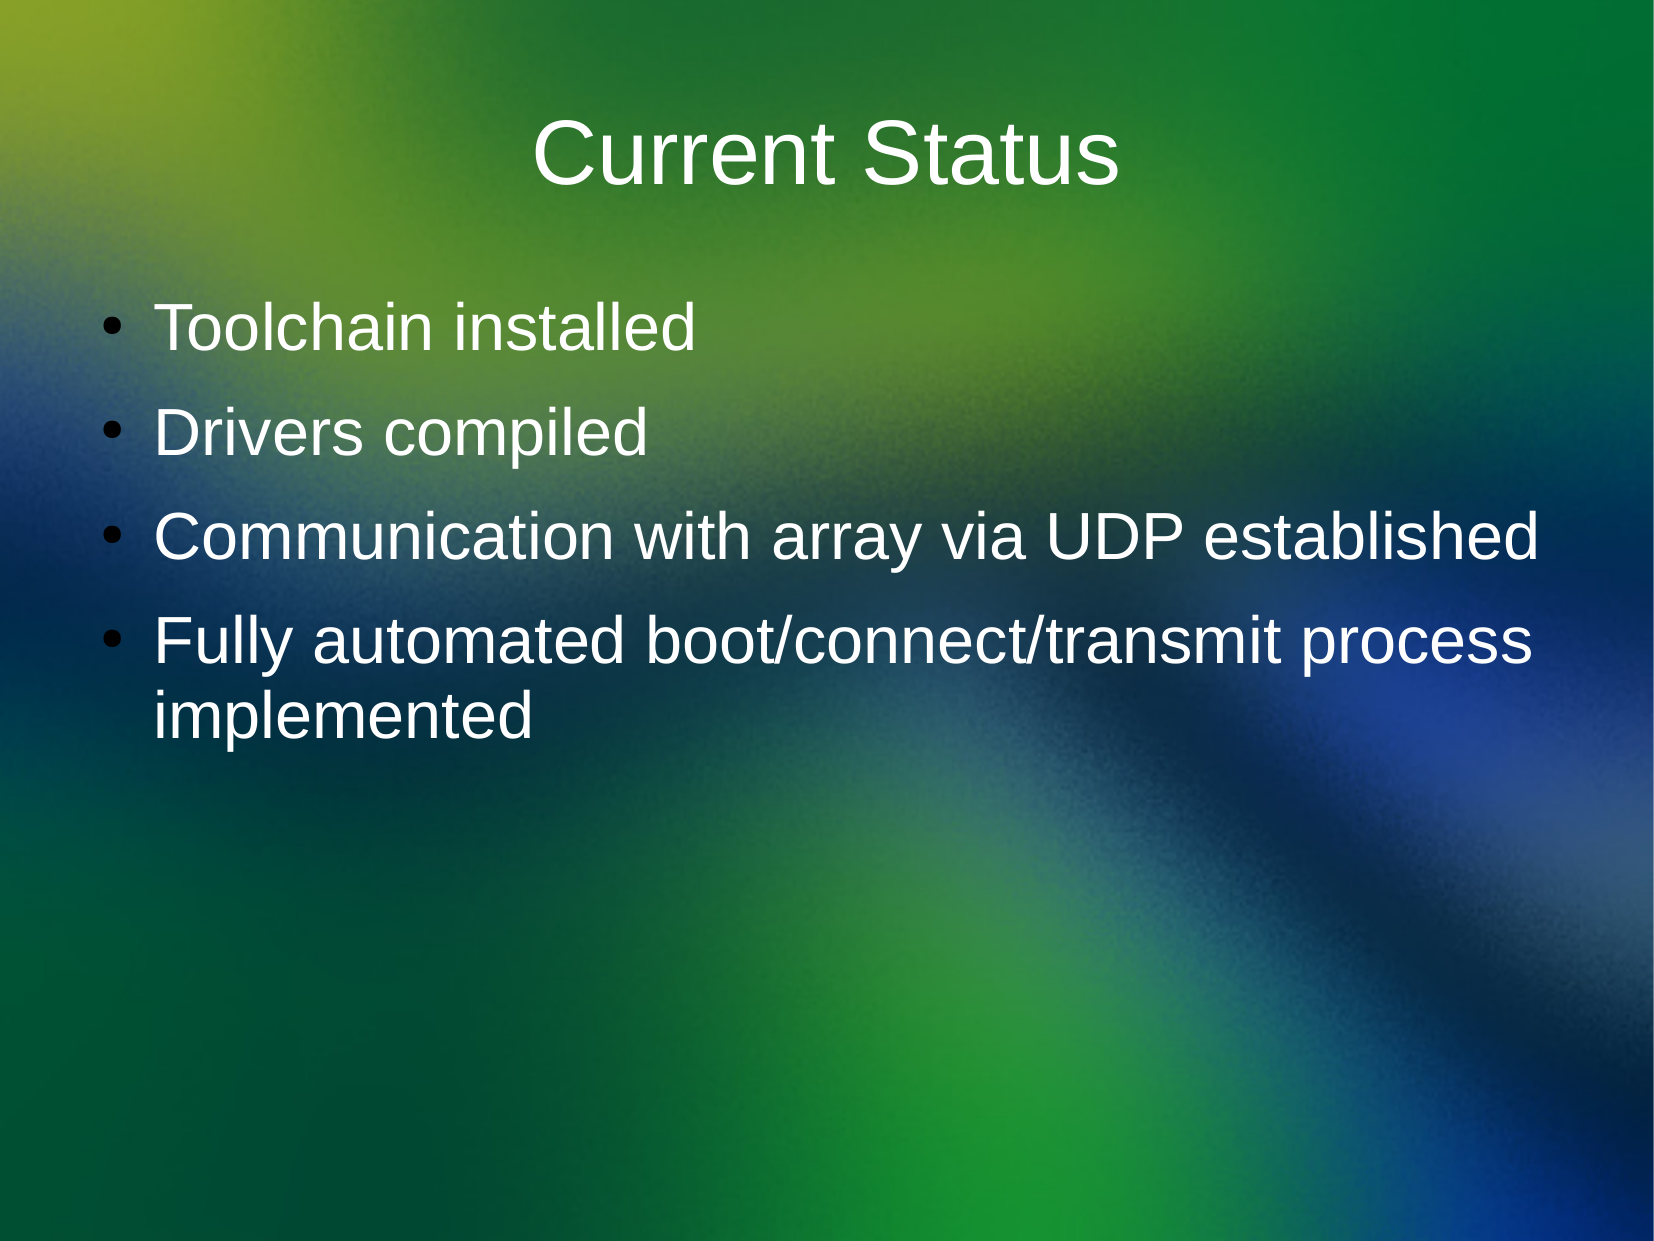

# Current Status
Toolchain installed
Drivers compiled
Communication with array via UDP established
Fully automated boot/connect/transmit process implemented